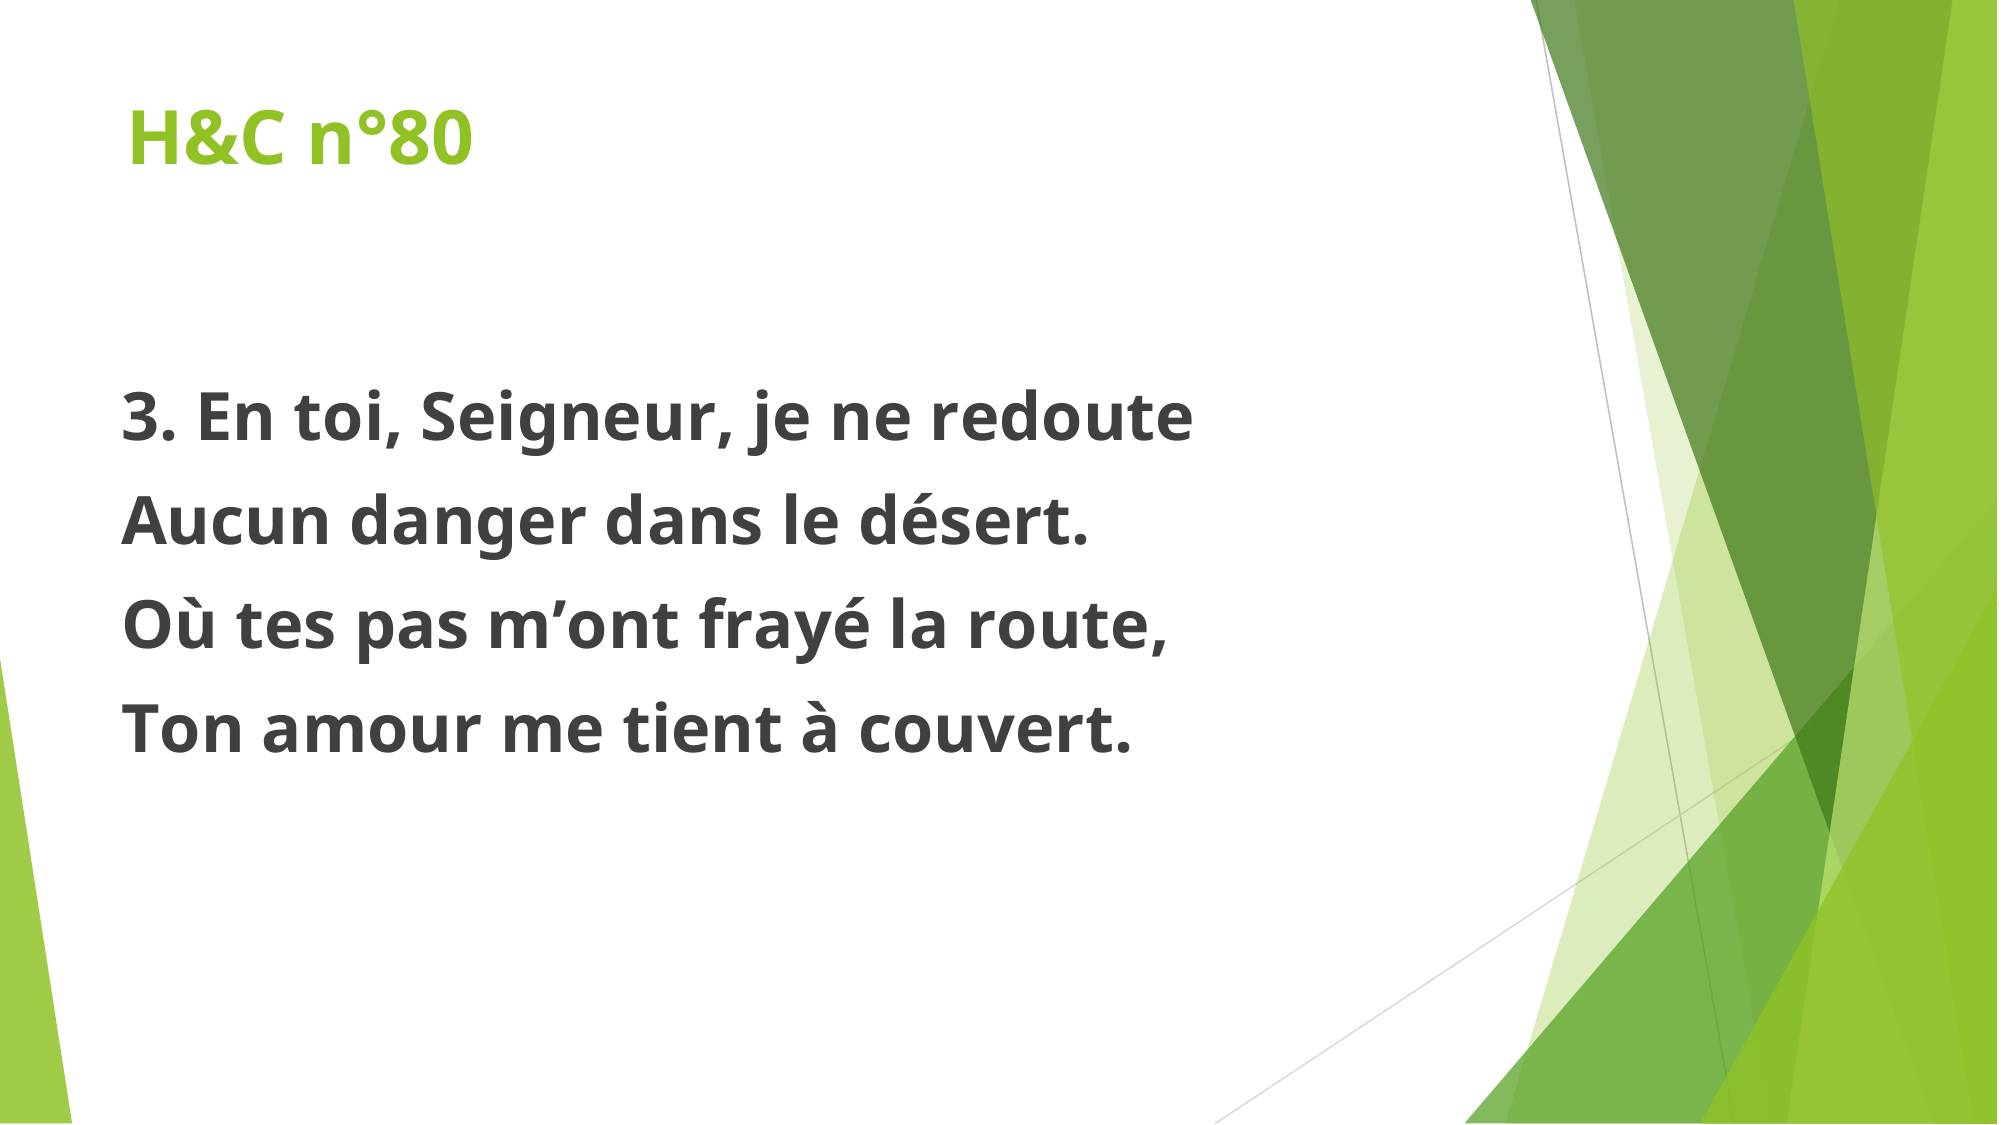

H&C n°80
3. En toi, Seigneur, je ne redoute
Aucun danger dans le désert.
Où tes pas m’ont frayé la route,
Ton amour me tient à couvert.